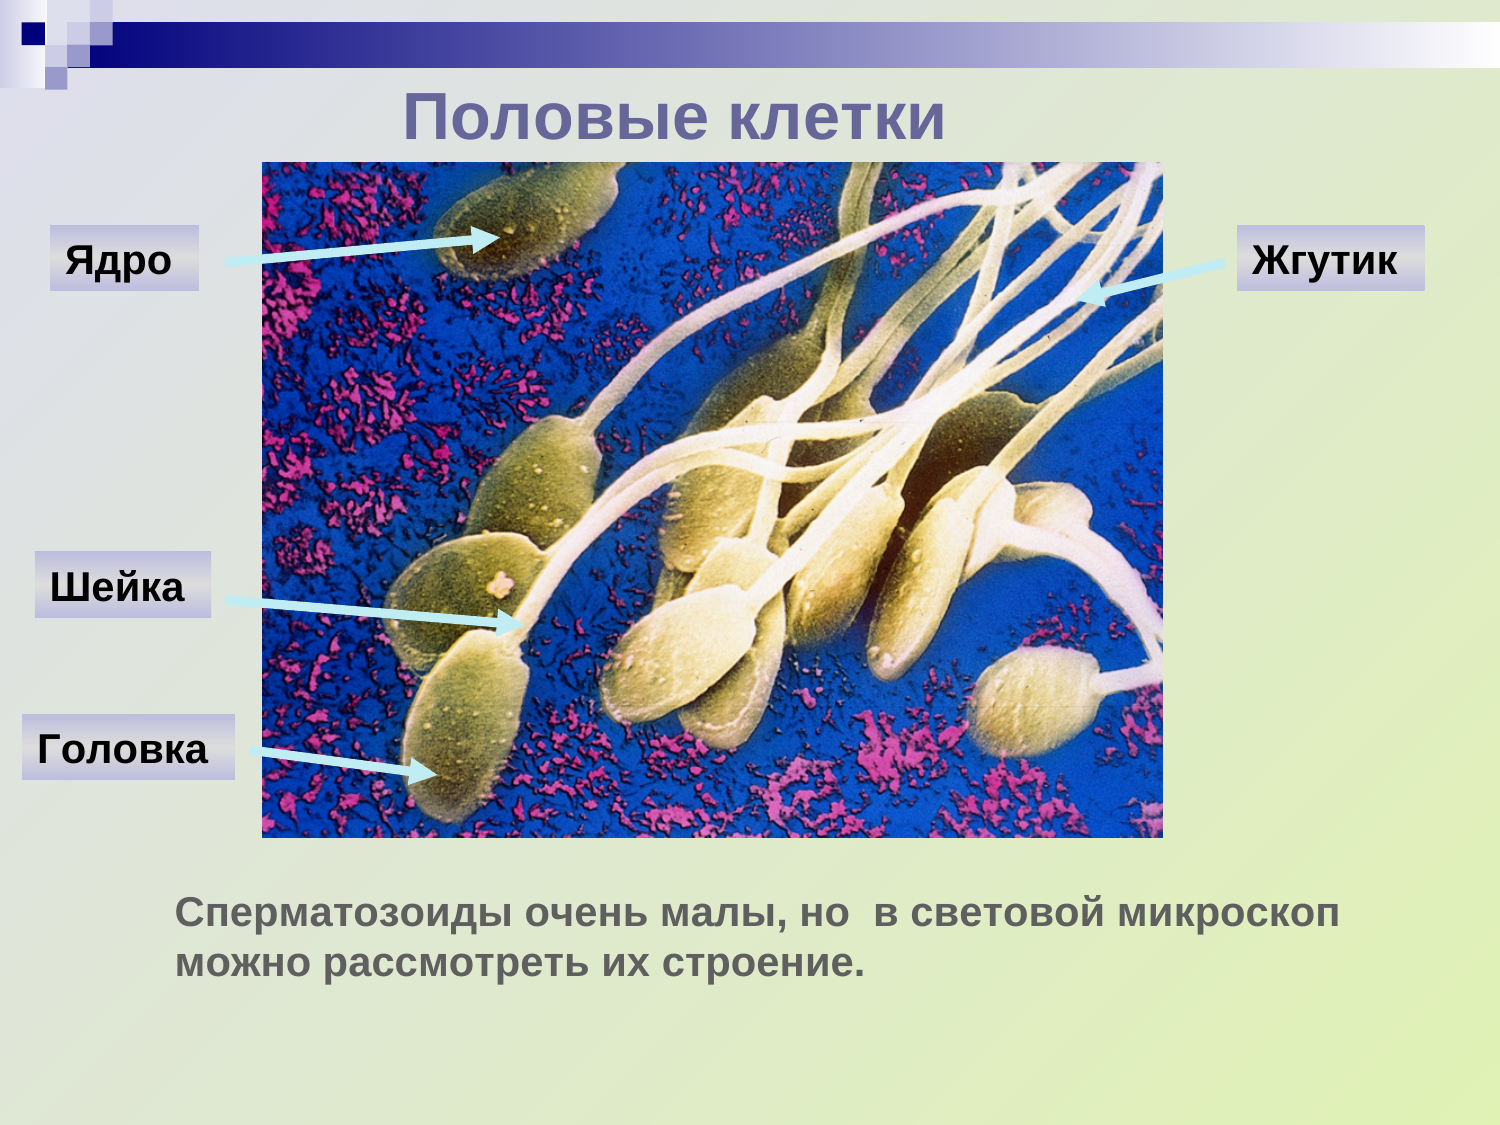

Половые клетки
Ядро
Жгутик
Шейка
Головка
Сперматозоиды очень малы, но в световой микроскоп можно рассмотреть их строение.